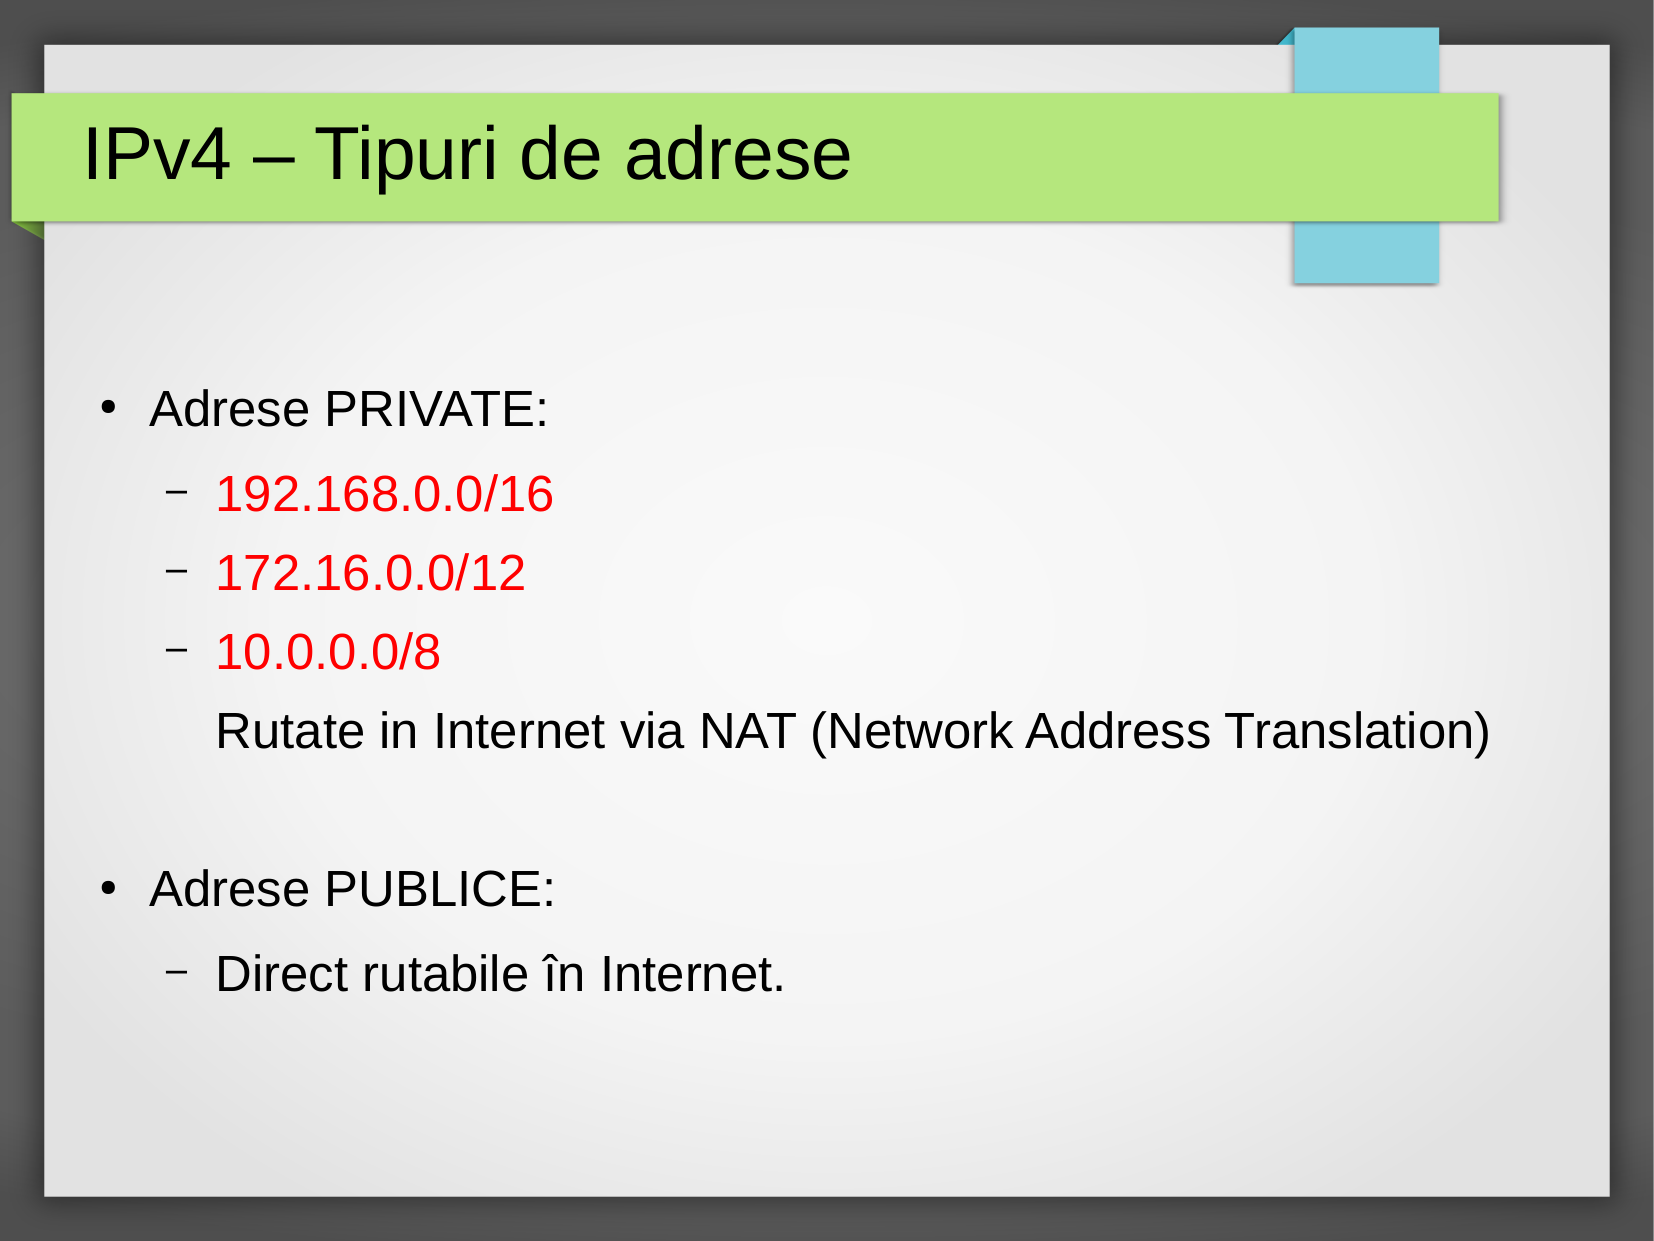

# IPv4 – Tipuri de adrese
Adrese PRIVATE:
192.168.0.0/16
172.16.0.0/12
10.0.0.0/8
Rutate in Internet via NAT (Network Address Translation)
Adrese PUBLICE:
Direct rutabile în Internet.